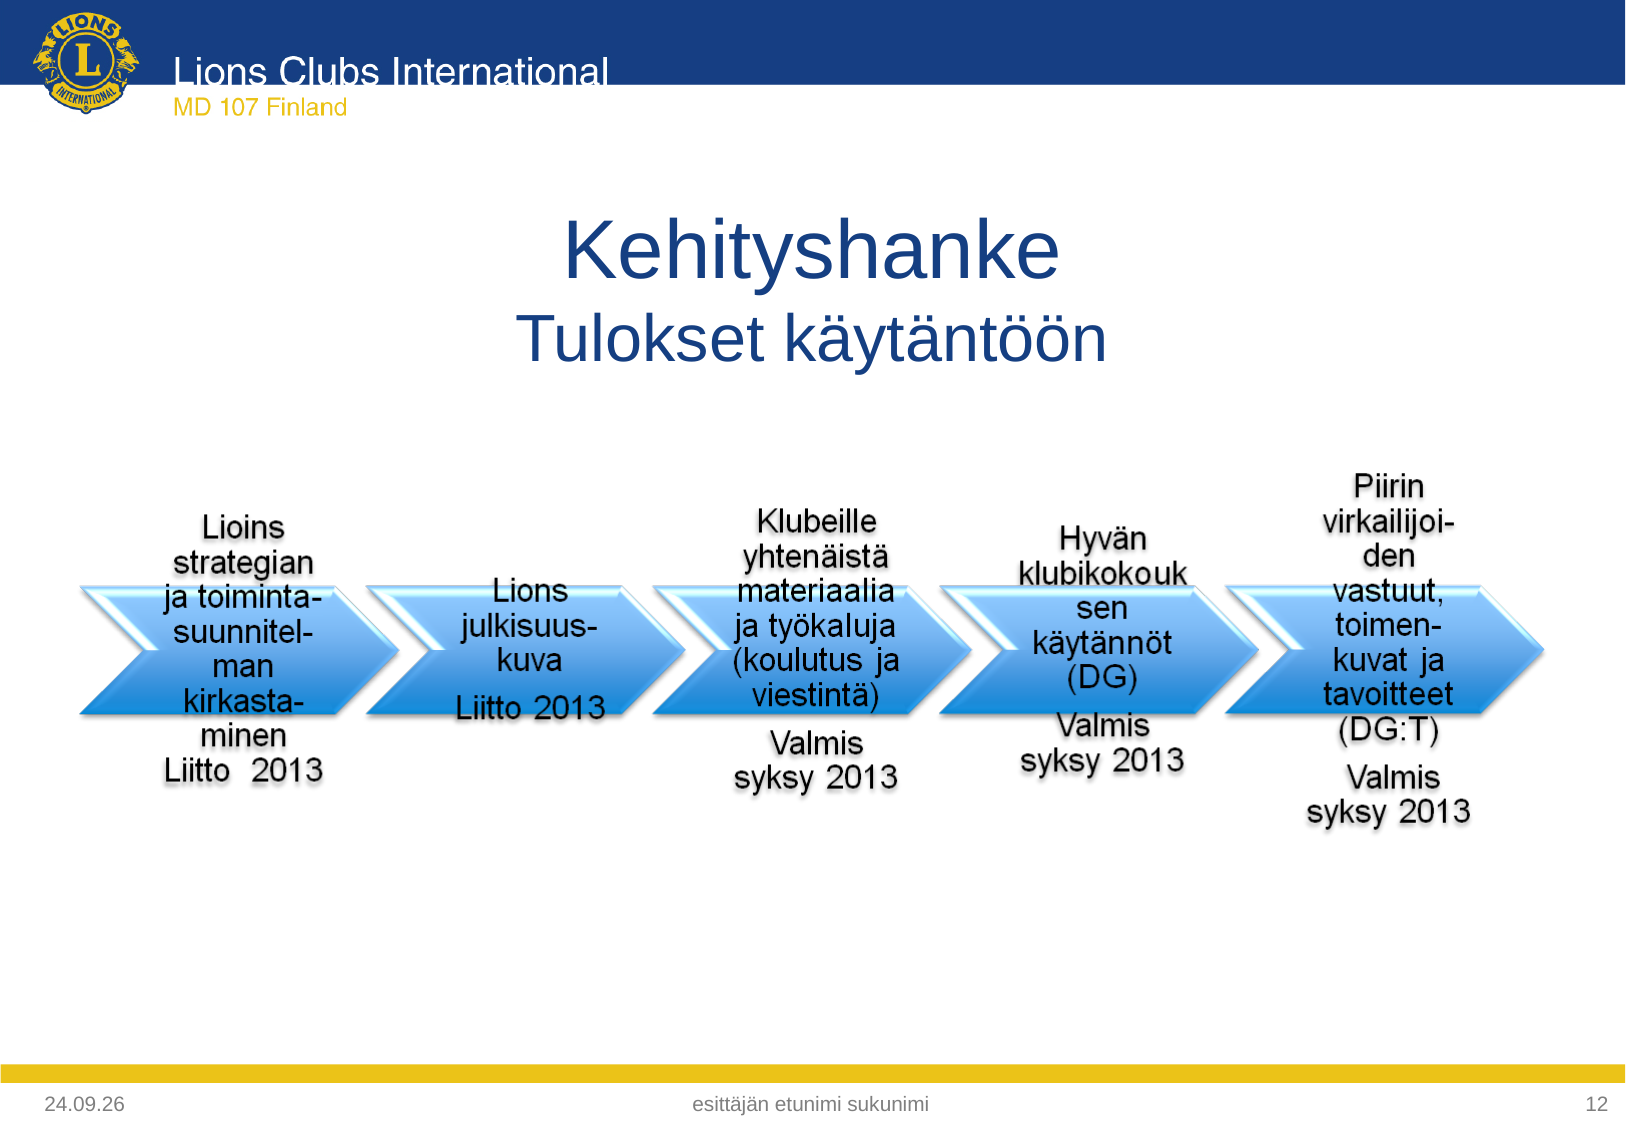

# Kehityshanke Tulokset käytäntöön
esittäjän etunimi sukunimi